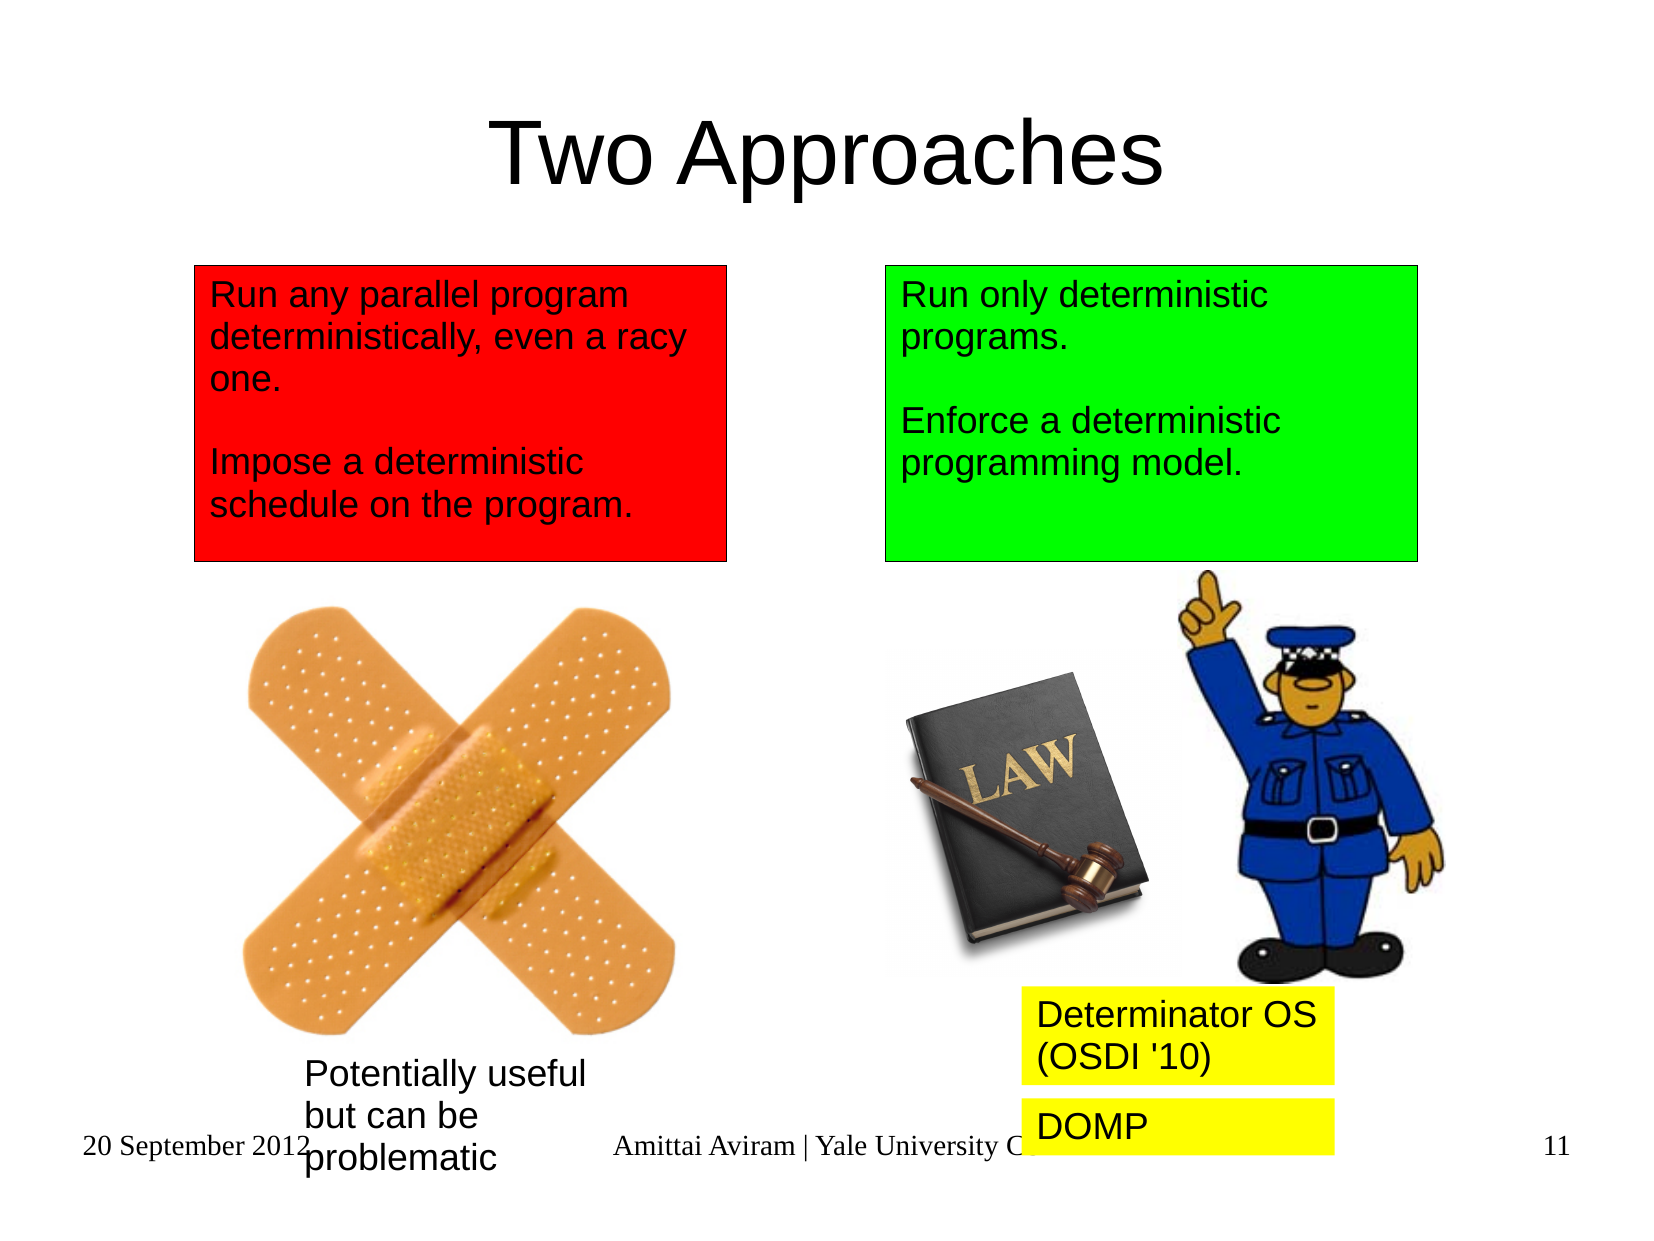

# Two Approaches
Run any parallel program deterministically, even a racy one.
Impose a deterministic schedule on the program.
Run only deterministic programs.
Enforce a deterministic programming model.
Determinator OS
(OSDI '10)
Potentially useful but can be problematic
DOMP
11